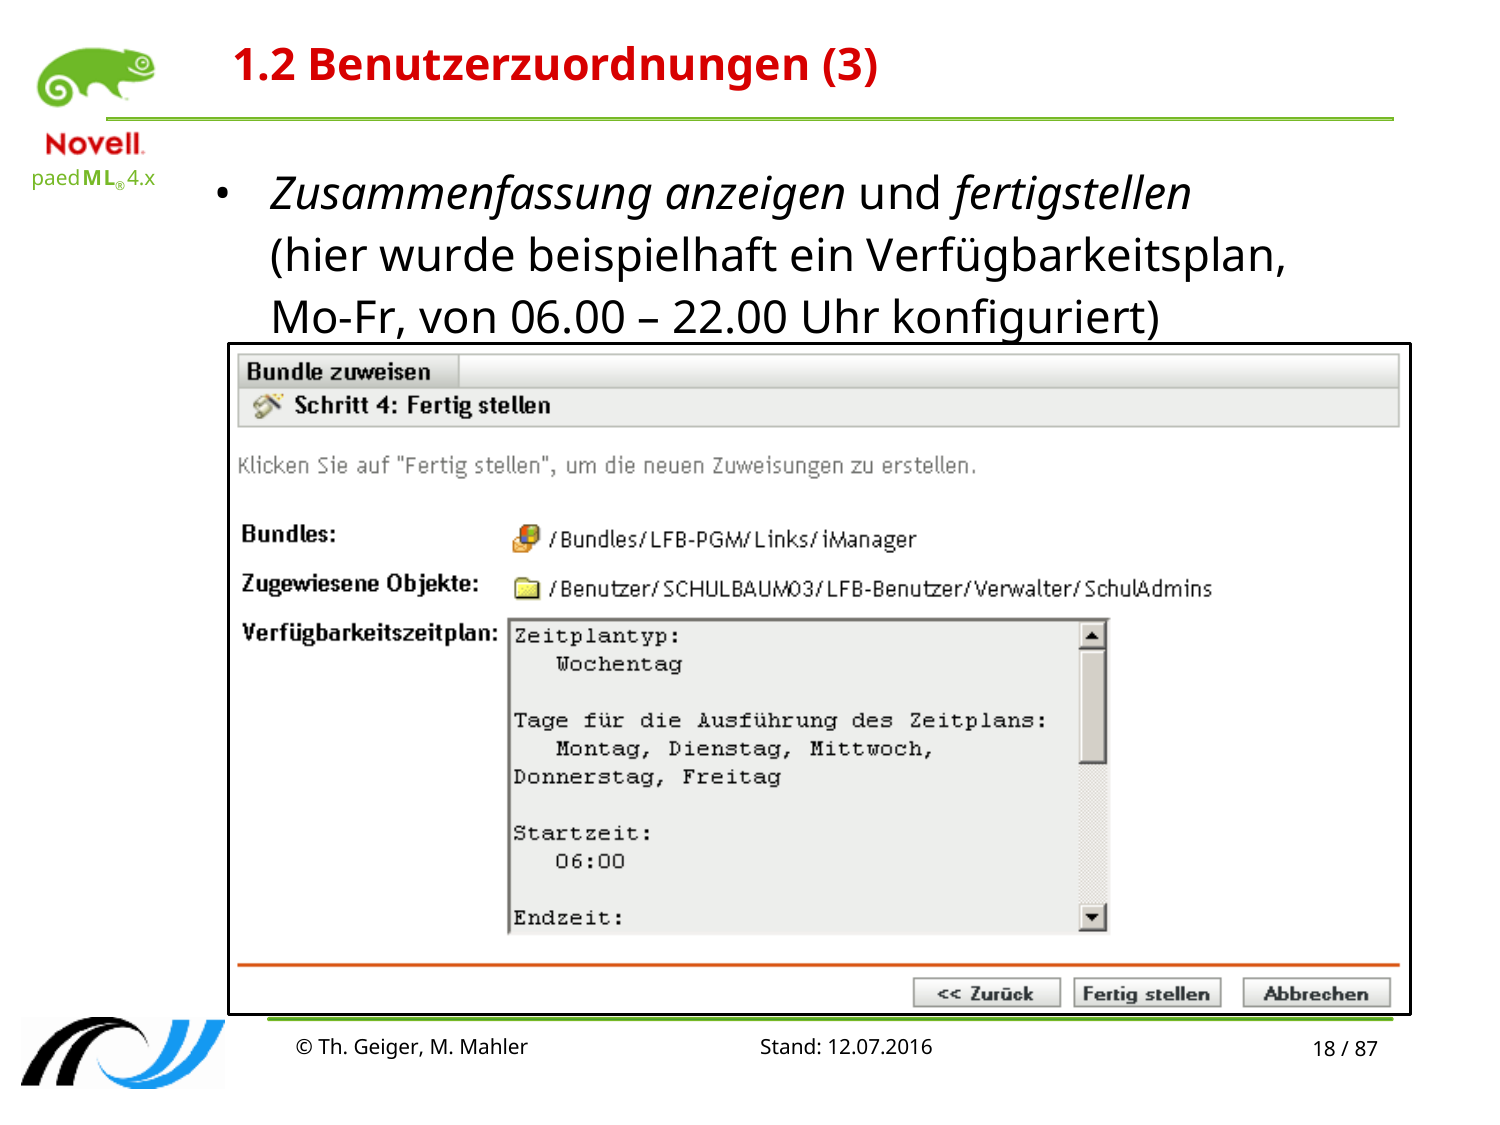

# 1.2 Benutzerzuordnungen (3)
Zusammenfassung anzeigen und fertigstellen
(hier wurde beispielhaft ein Verfügbarkeitsplan,
Mo-Fr, von 06.00 – 22.00 Uhr konfiguriert)
© Th. Geiger, M. Mahler
12.07.2016
18